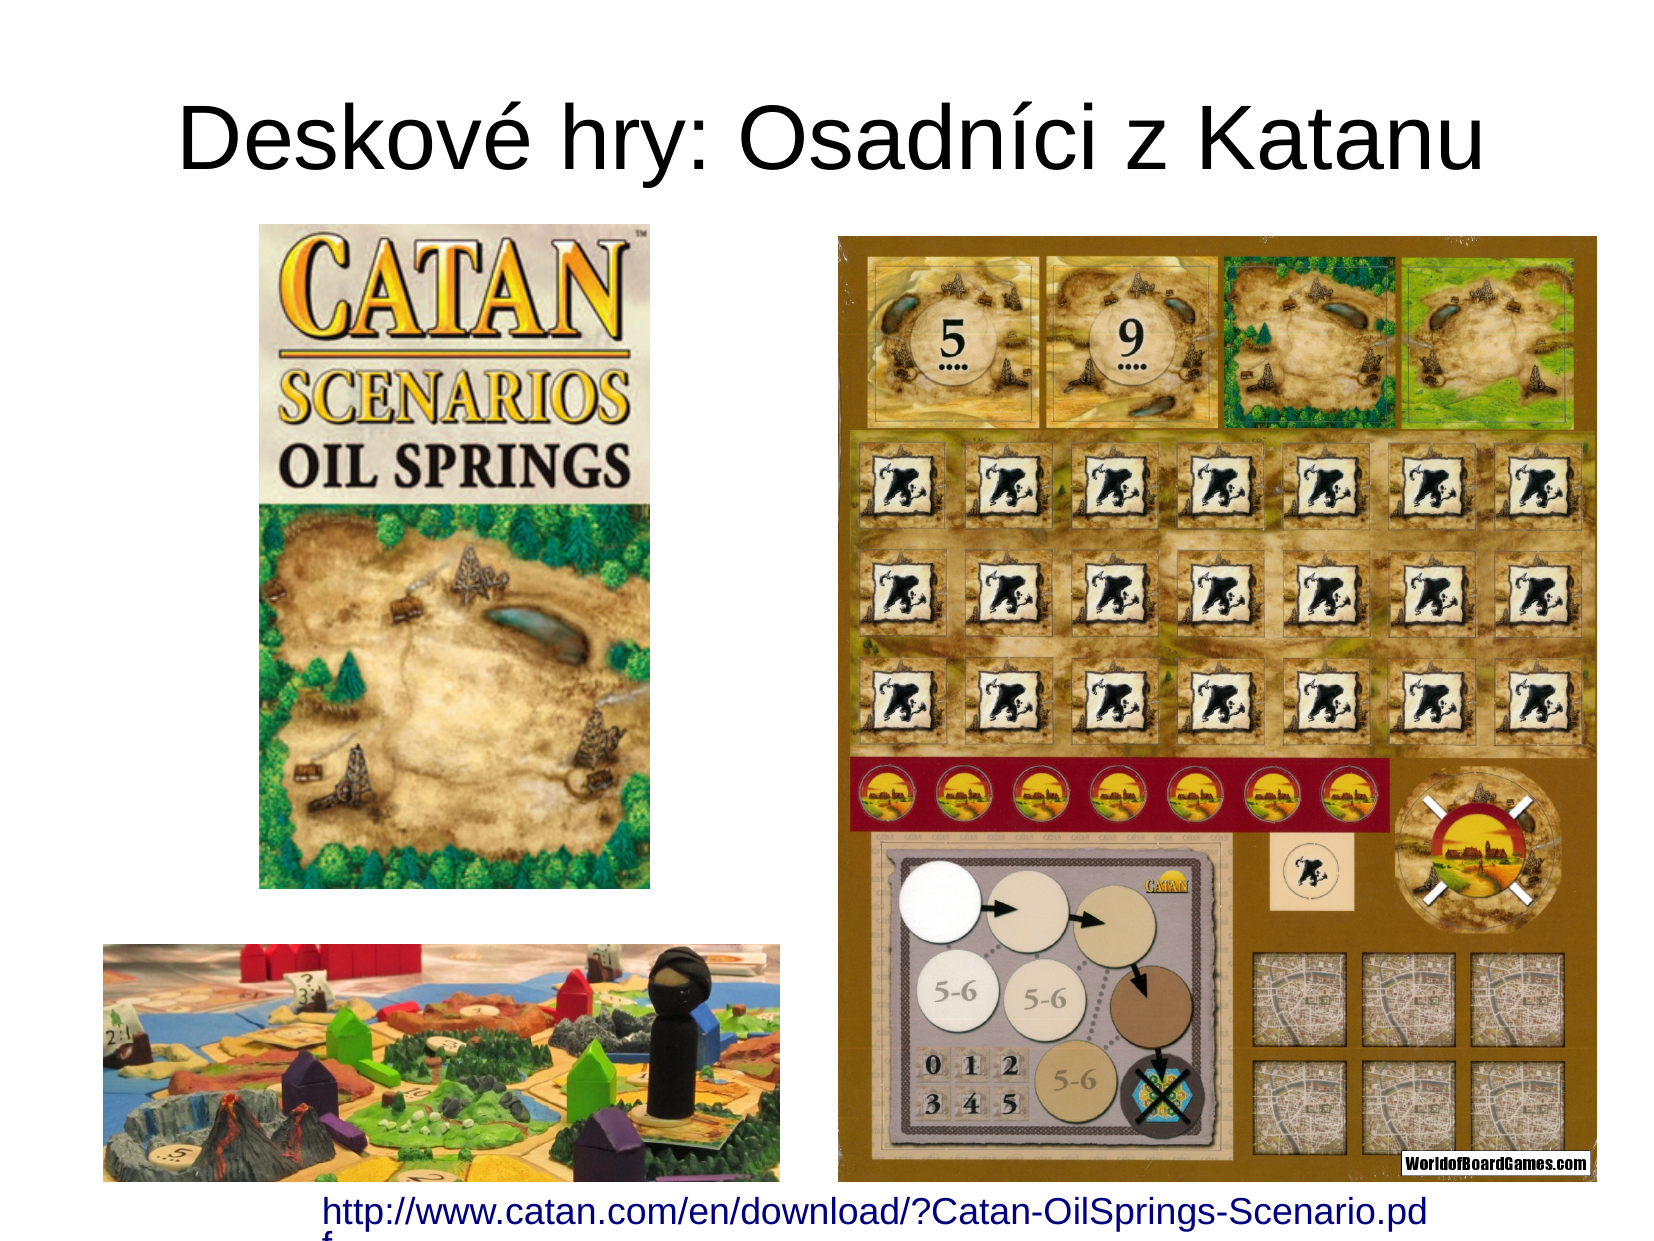

# Deskové hry: Osadníci z Katanu
http://www.catan.com/en/download/?Catan-OilSprings-Scenario.pdf